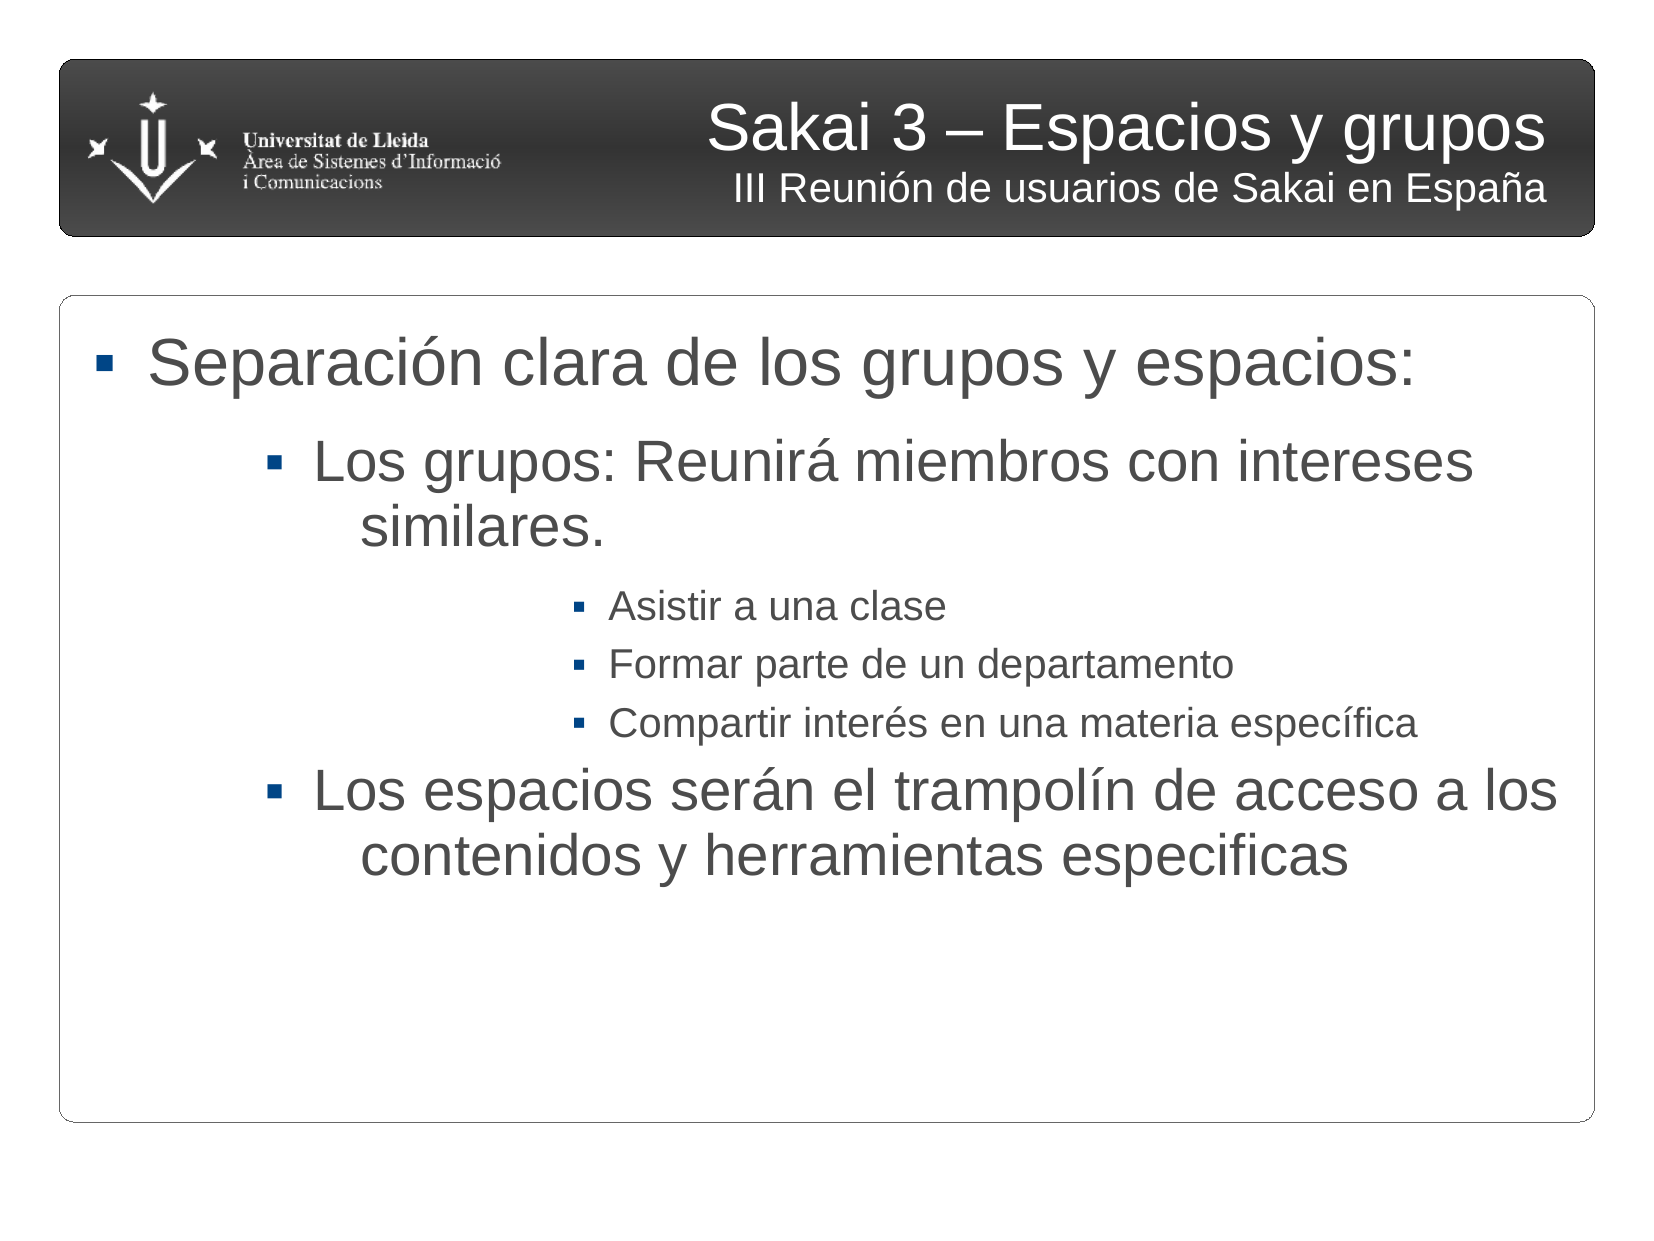

# Sakai 3 – Espacios y grupos III Reunión de usuarios de Sakai en España
Separación clara de los grupos y espacios:
Los grupos: Reunirá miembros con intereses similares.
Asistir a una clase
Formar parte de un departamento
Compartir interés en una materia específica
Los espacios serán el trampolín de acceso a los contenidos y herramientas especificas